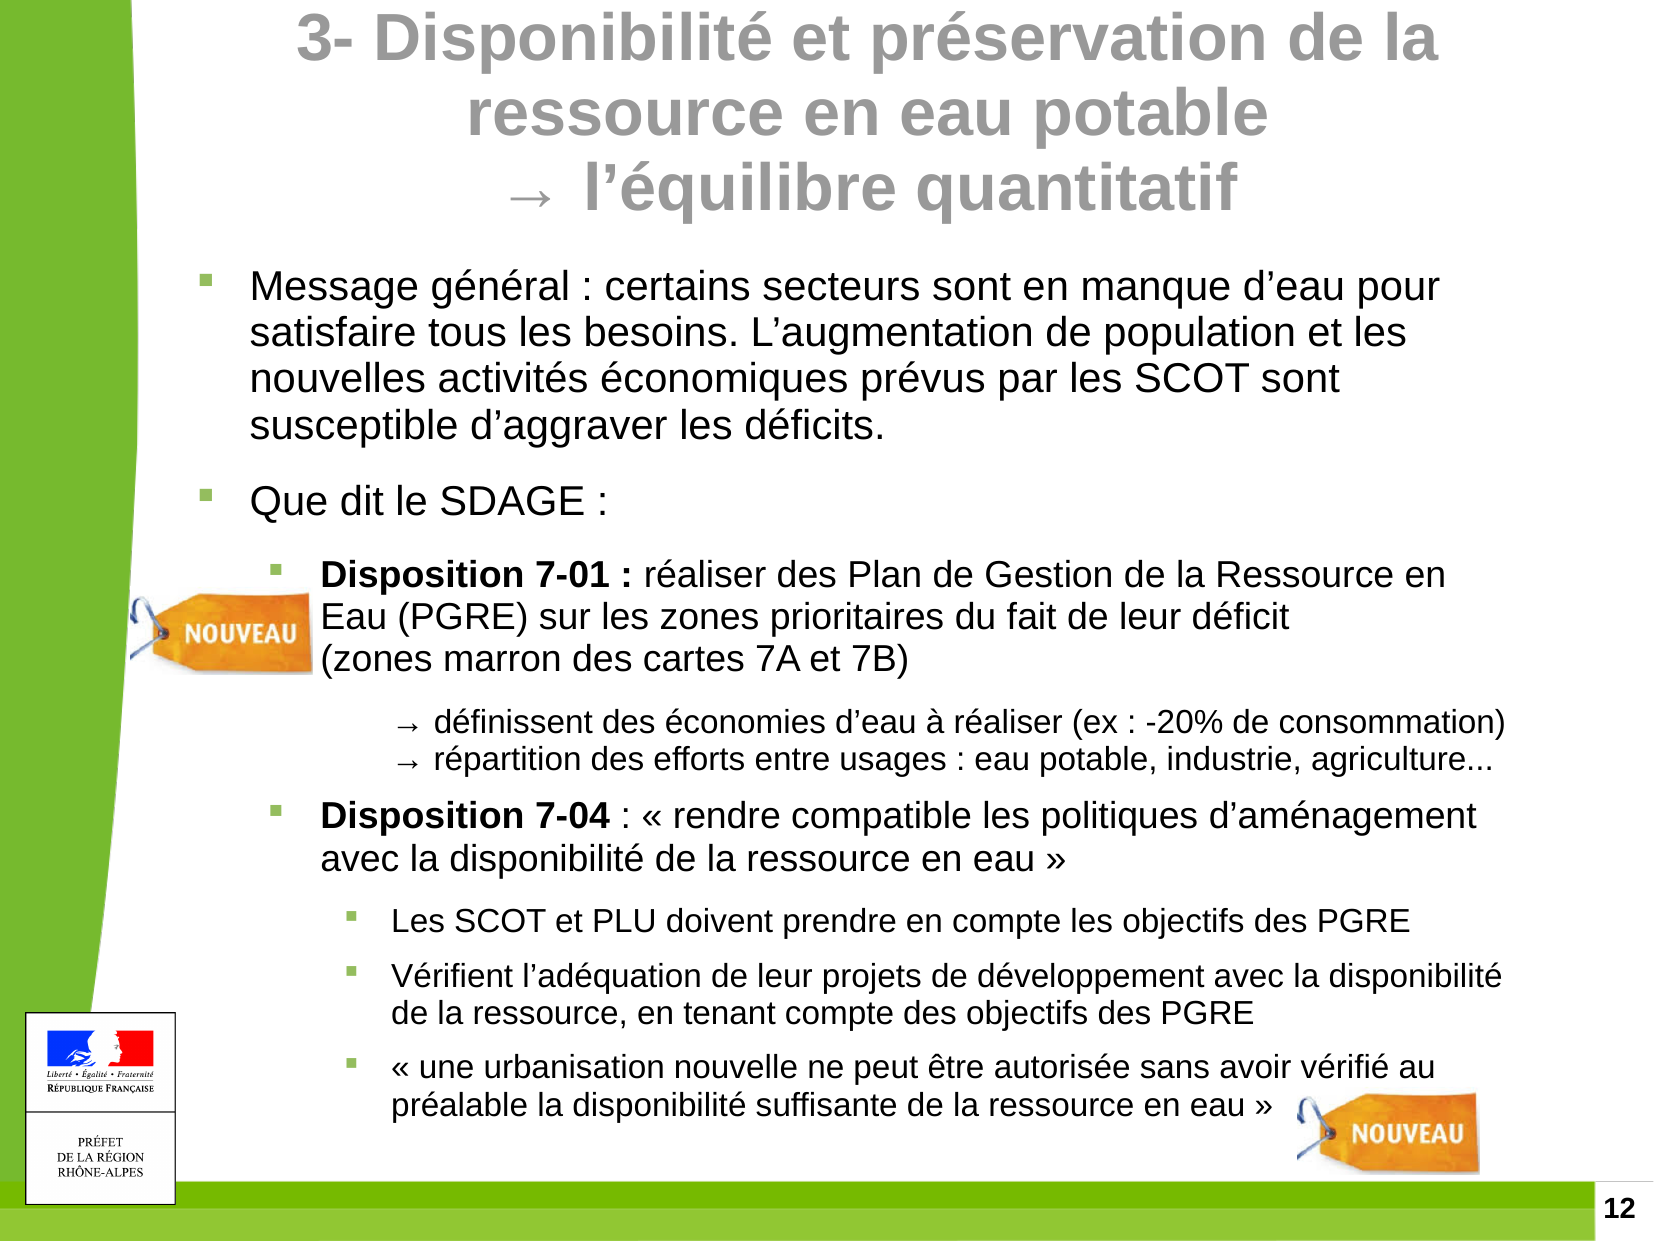

# 3- Disponibilité et préservation de la ressource en eau potable → l’équilibre quantitatif
Message général : certains secteurs sont en manque d’eau pour satisfaire tous les besoins. L’augmentation de population et les nouvelles activités économiques prévus par les SCOT sont susceptible d’aggraver les déficits.
Que dit le SDAGE :
Disposition 7-01 : réaliser des Plan de Gestion de la Ressource en Eau (PGRE) sur les zones prioritaires du fait de leur déficit
(zones marron des cartes 7A et 7B)
→ définissent des économies d’eau à réaliser (ex : -20% de consommation)
→ répartition des efforts entre usages : eau potable, industrie, agriculture...
Disposition 7-04 : « rendre compatible les politiques d’aménagement avec la disponibilité de la ressource en eau »
Les SCOT et PLU doivent prendre en compte les objectifs des PGRE
Vérifient l’adéquation de leur projets de développement avec la disponibilité de la ressource, en tenant compte des objectifs des PGRE
« une urbanisation nouvelle ne peut être autorisée sans avoir vérifié au préalable la disponibilité suffisante de la ressource en eau »